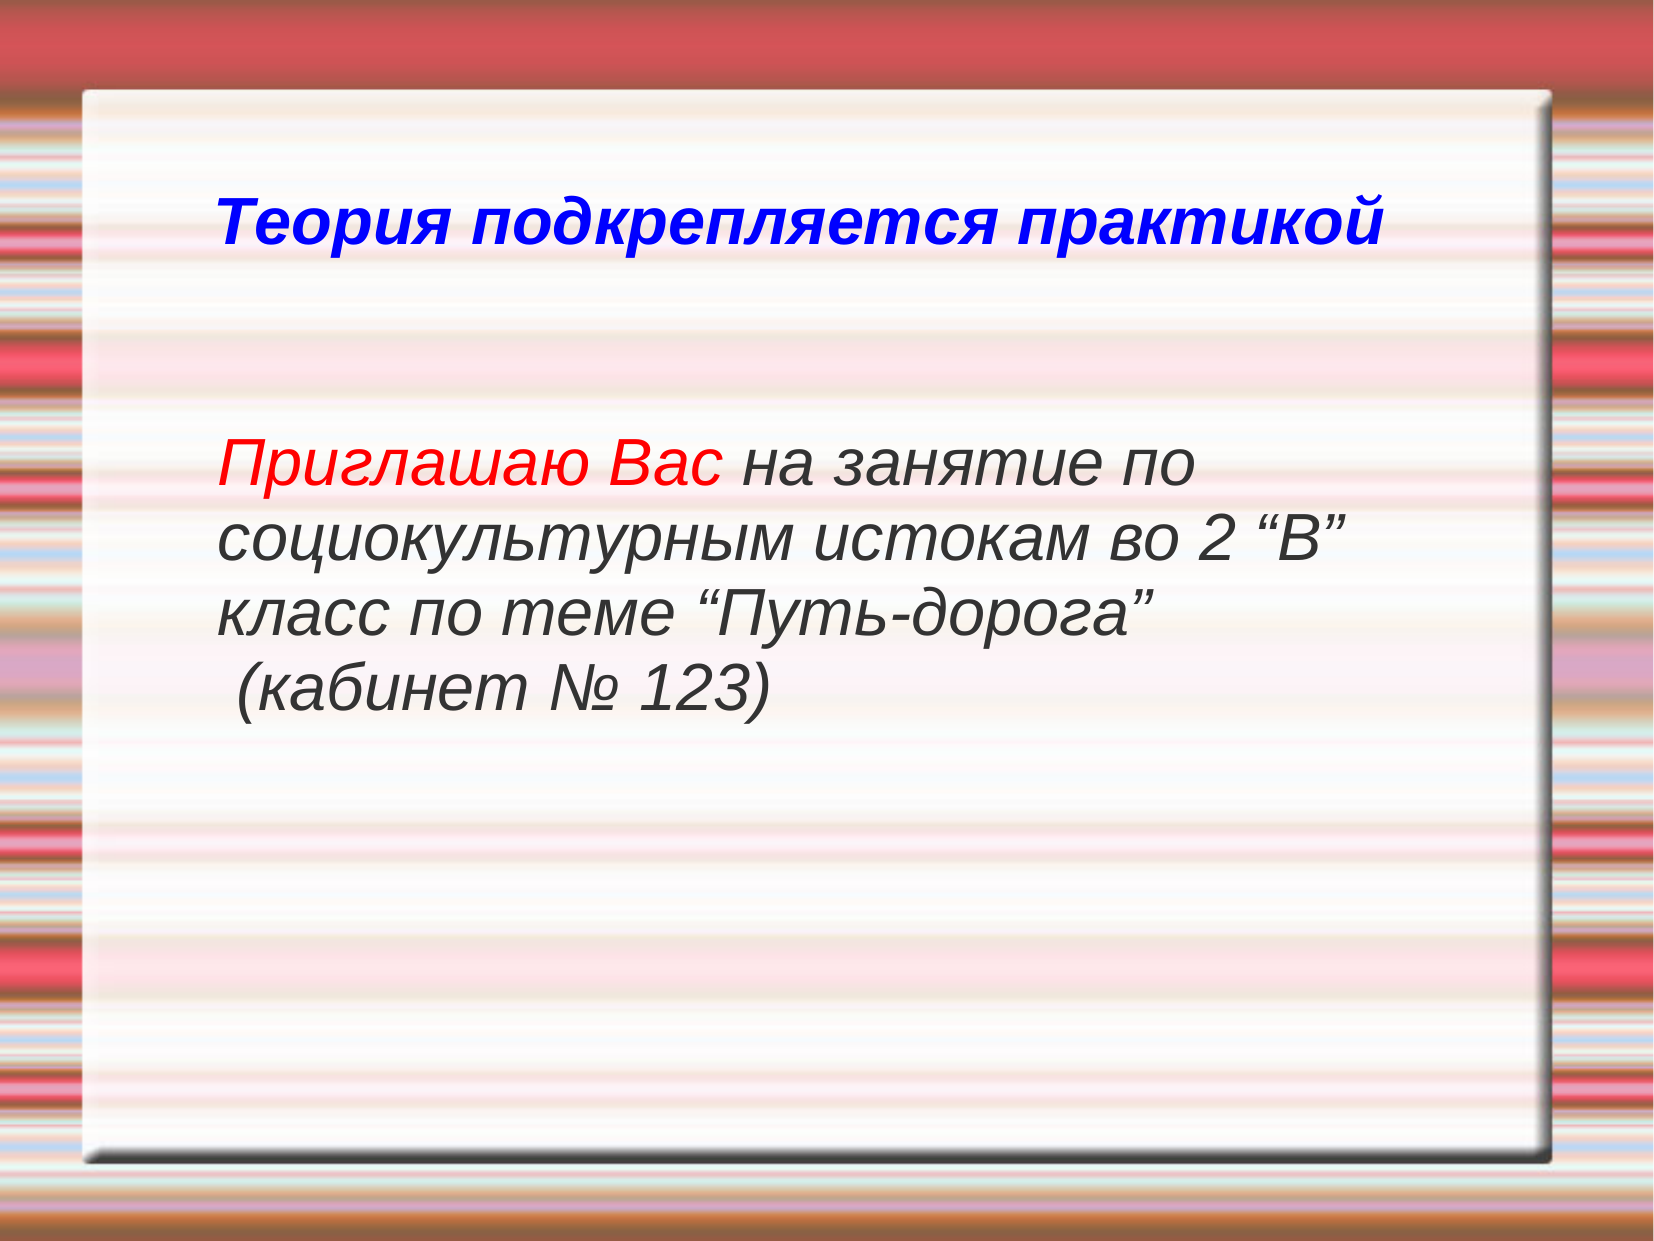

# Теория подкрепляется практикой
Приглашаю Вас на занятие по социокультурным истокам во 2 “В” класс по теме “Путь-дорога”
 (кабинет № 123)